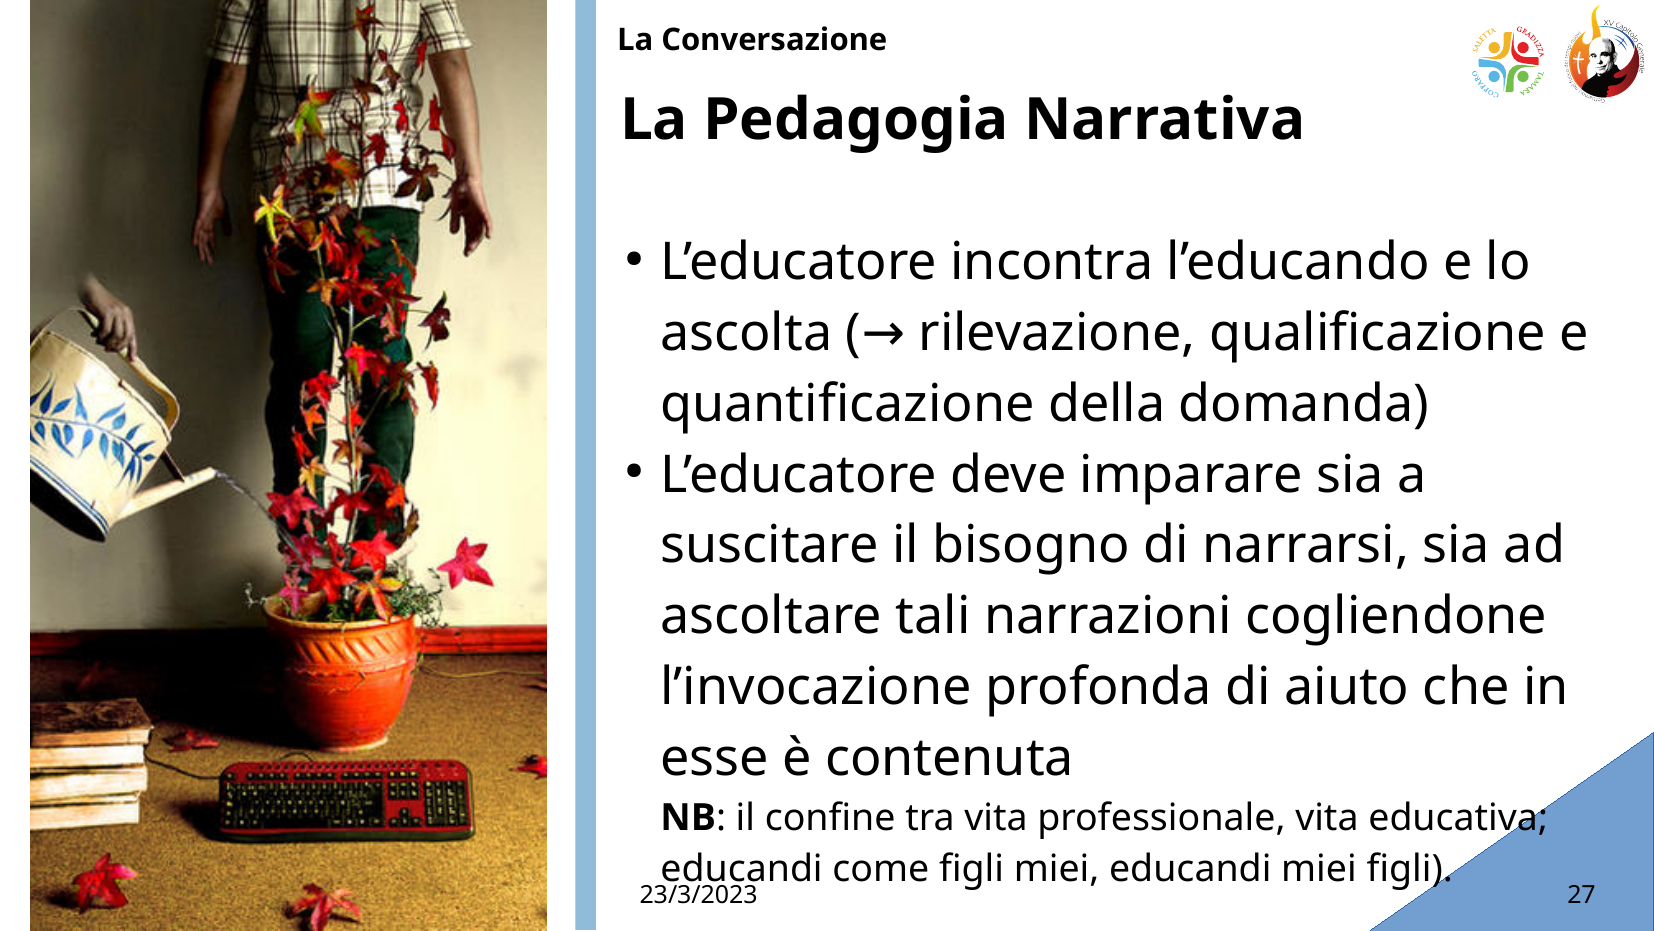

La Conversazione
La Pedagogia Narrativa
# L’educatore incontra l’educando e lo ascolta (→ rilevazione, qualificazione e quantificazione della domanda)
L’educatore deve imparare sia a suscitare il bisogno di narrarsi, sia ad ascoltare tali narrazioni cogliendone l’invocazione profonda di aiuto che in esse è contenuta
NB: il confine tra vita professionale, vita educativa; educandi come figli miei, educandi miei figli).